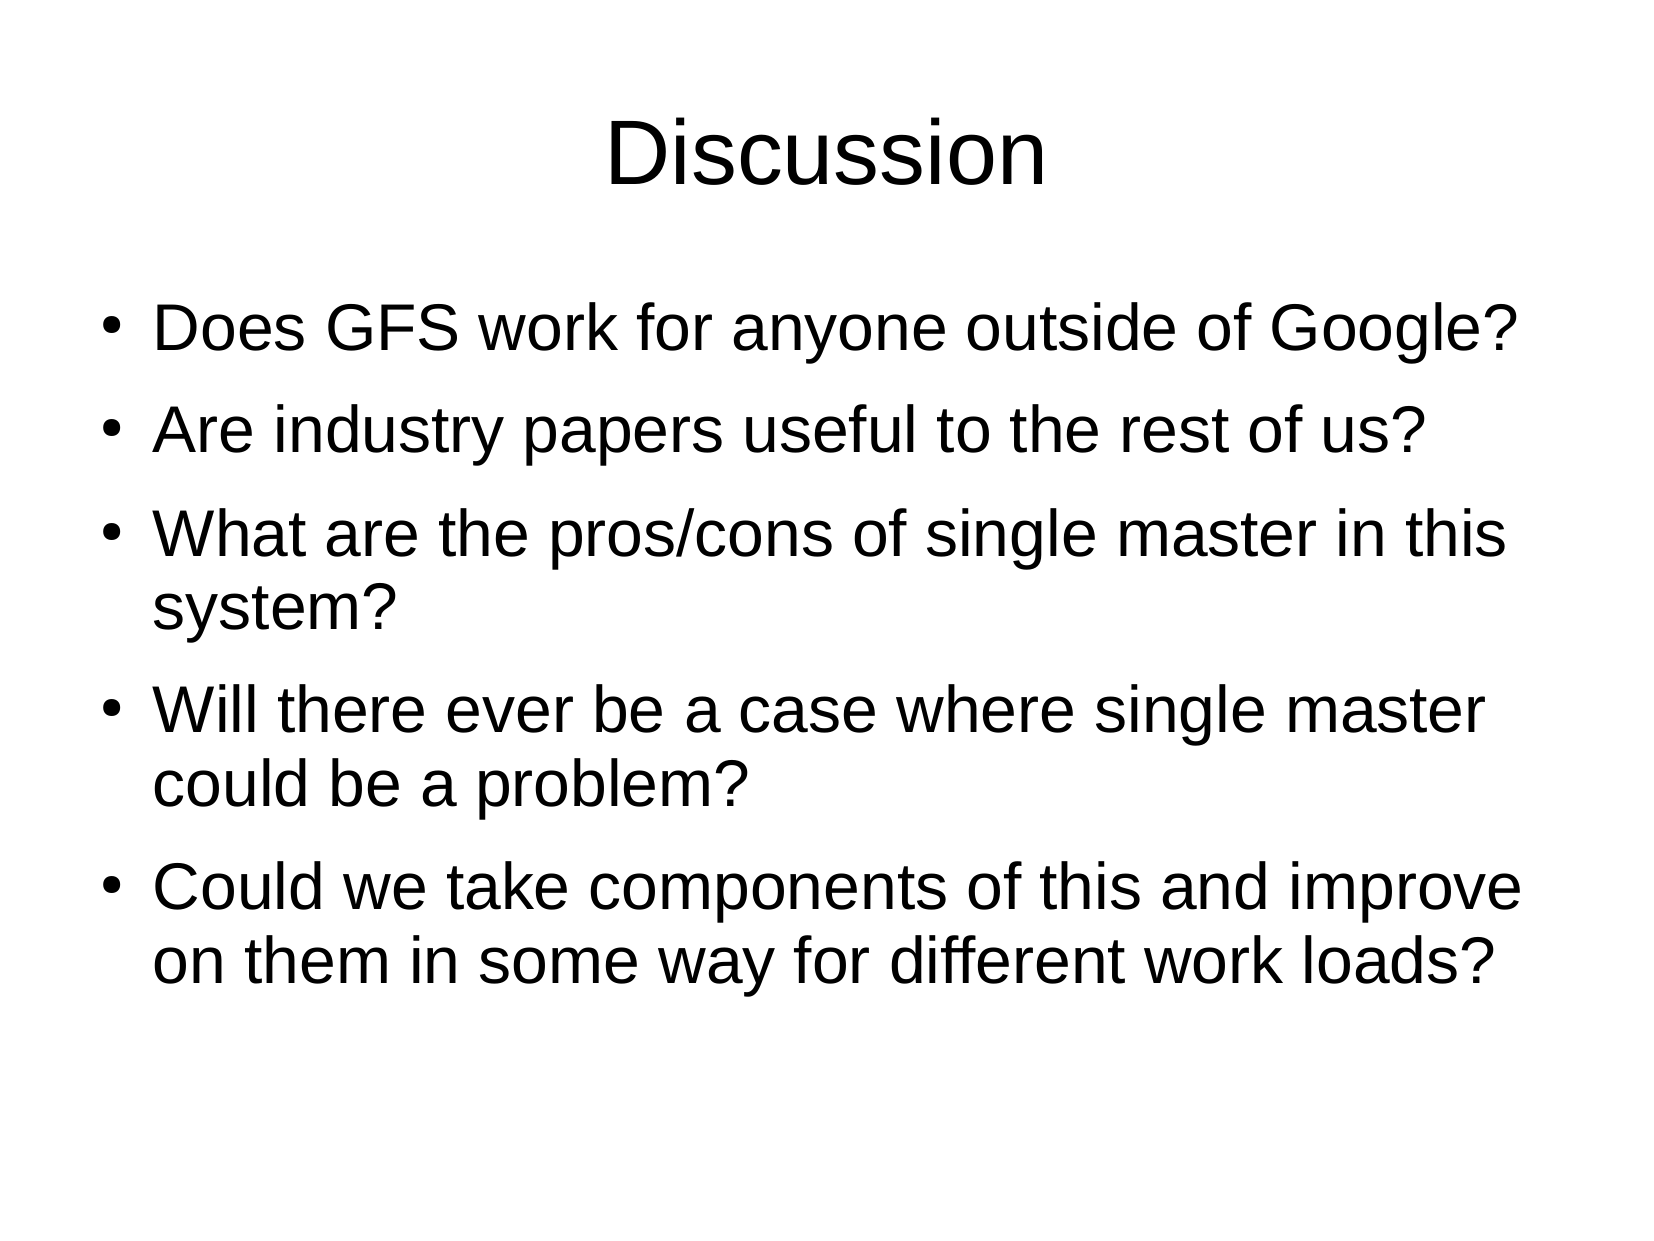

# Discussion
Does GFS work for anyone outside of Google?
Are industry papers useful to the rest of us?
What are the pros/cons of single master in this system?
Will there ever be a case where single master could be a problem?
Could we take components of this and improve on them in some way for different work loads?